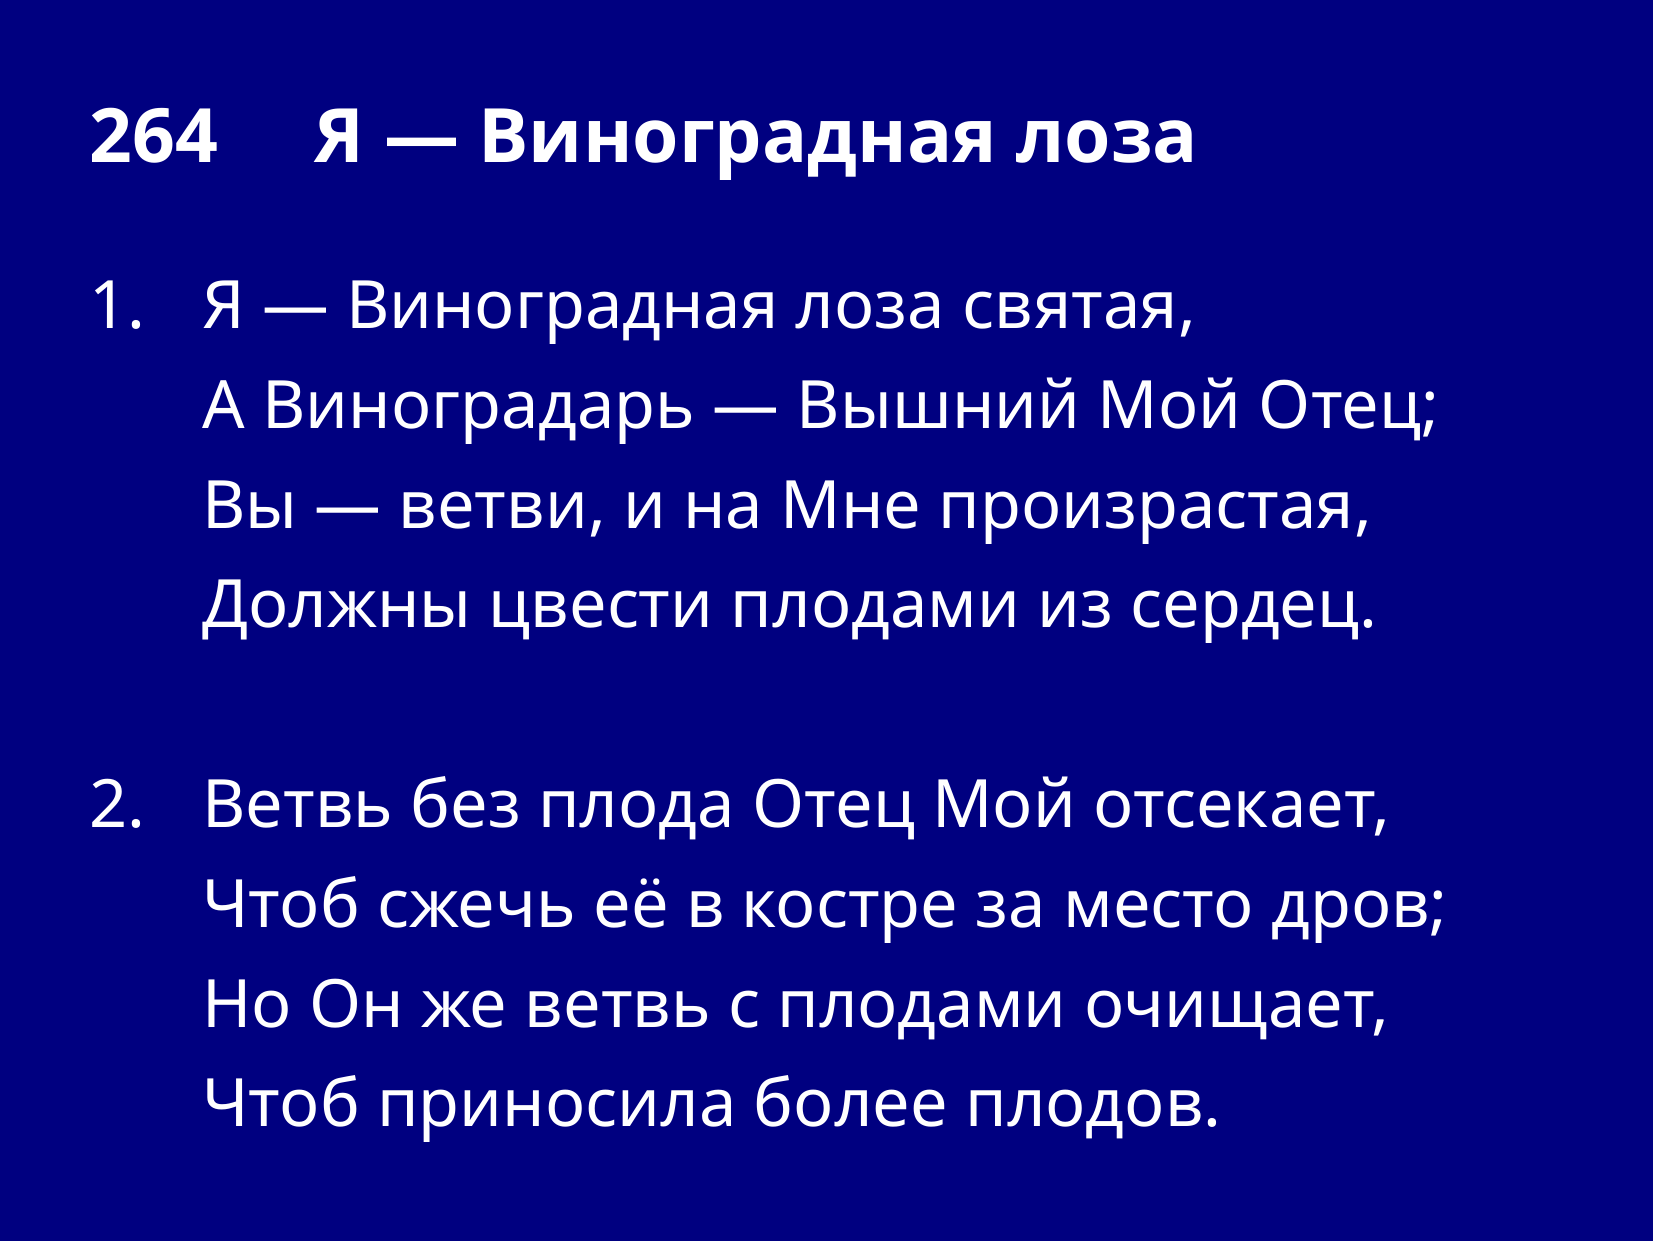

264	Я — Виноградная лоза
1.	Я — Виноградная лоза святая,
	А Виноградарь — Вышний Мой Отец;
	Вы — ветви, и на Мне произрастая,
	Должны цвести плодами из сердец.
2.	Ветвь без плода Отец Мой отсекает,
	Чтоб сжечь её в костре за место дров;
	Но Он же ветвь с плодами очищает,
	Чтоб приносила более плодов.